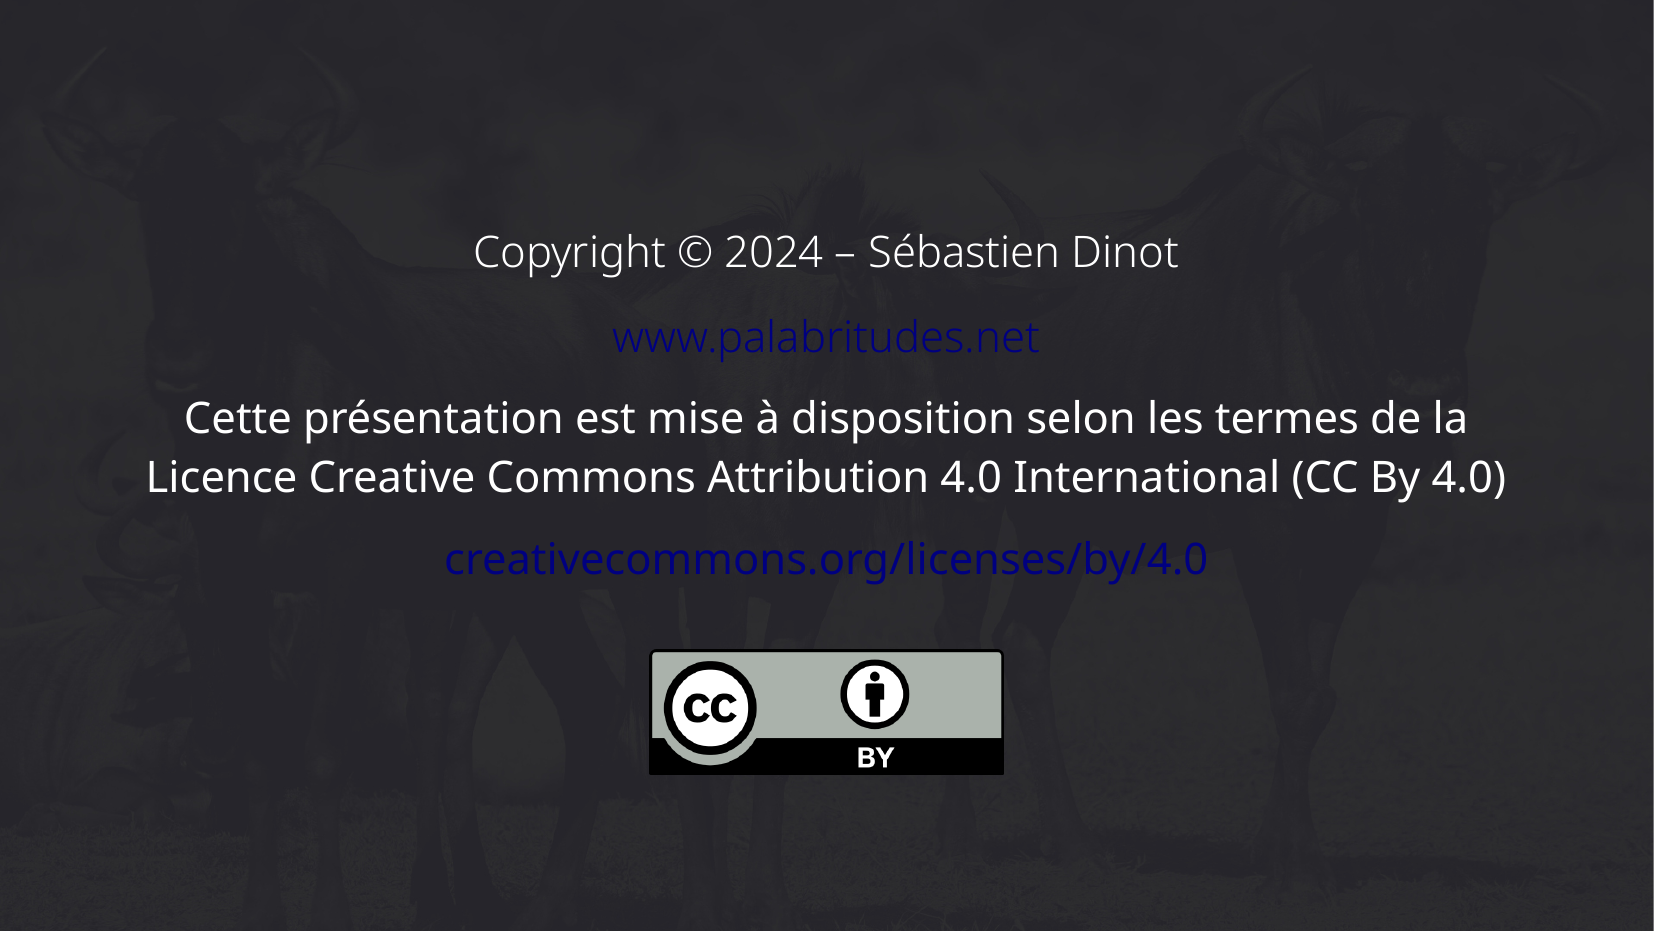

# Copyright © 2024 – Sébastien Dinot
www.palabritudes.net
Cette présentation est mise à disposition selon les termes de la
Licence Creative Commons Attribution 4.0 International (CC By 4.0)
creativecommons.org/licenses/by/4.0